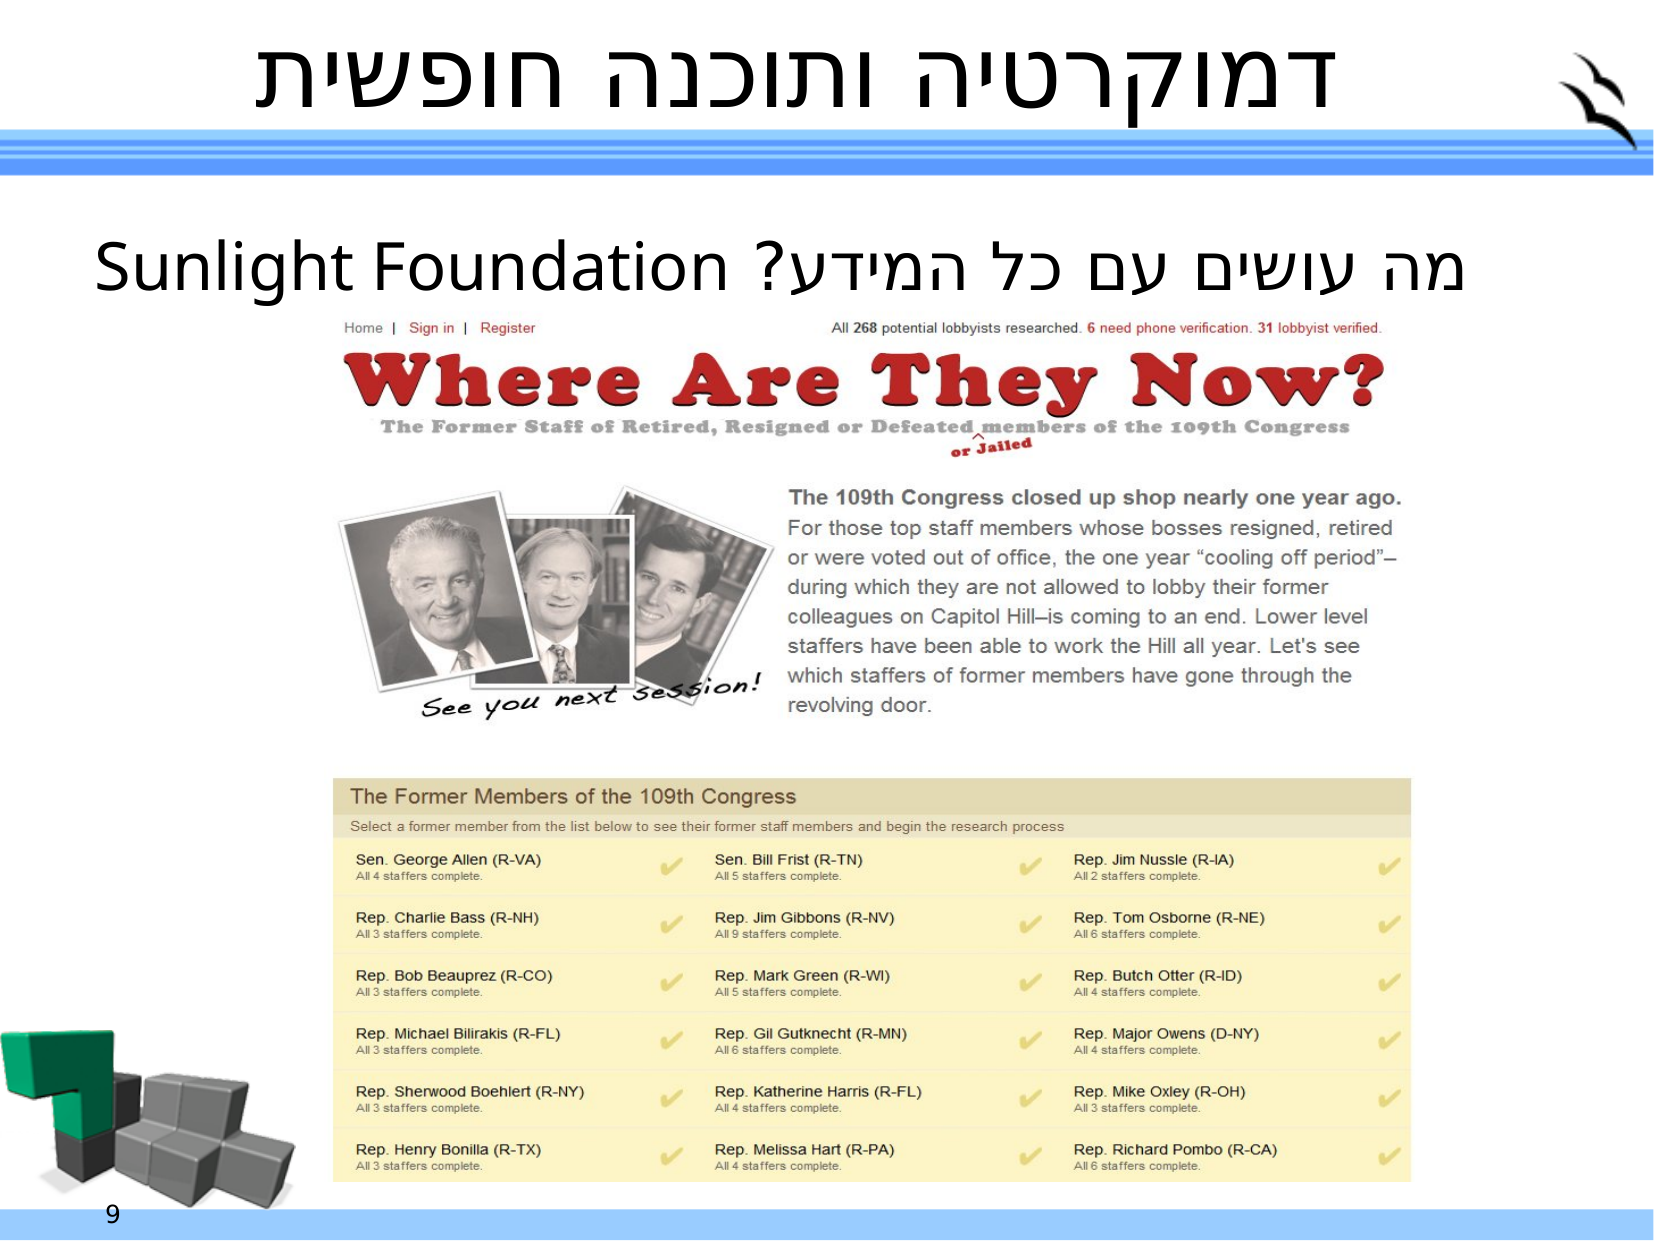

# דמוקרטיה ותוכנה חופשית
מה עושים עם כל המידע? Sunlight Foundation